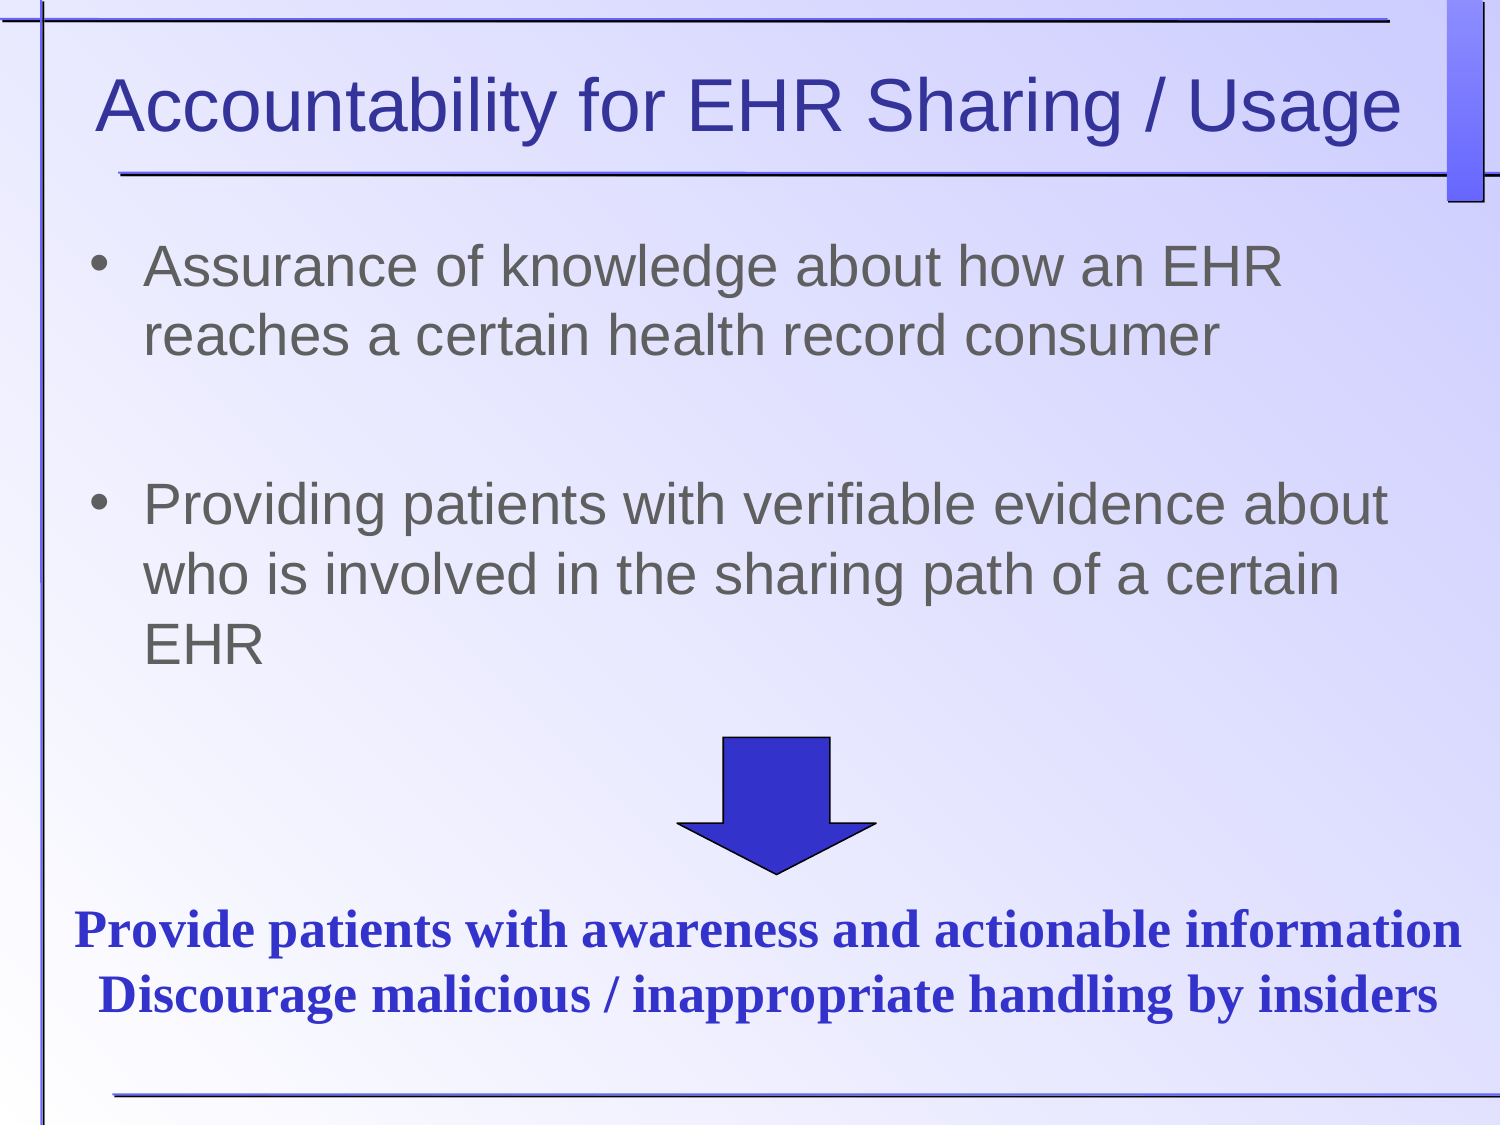

# Accountability for EHR Sharing / Usage
Assurance of knowledge about how an EHR reaches a certain health record consumer
Providing patients with verifiable evidence about who is involved in the sharing path of a certain EHR
Provide patients with awareness and actionable information
Discourage malicious / inappropriate handling by insiders